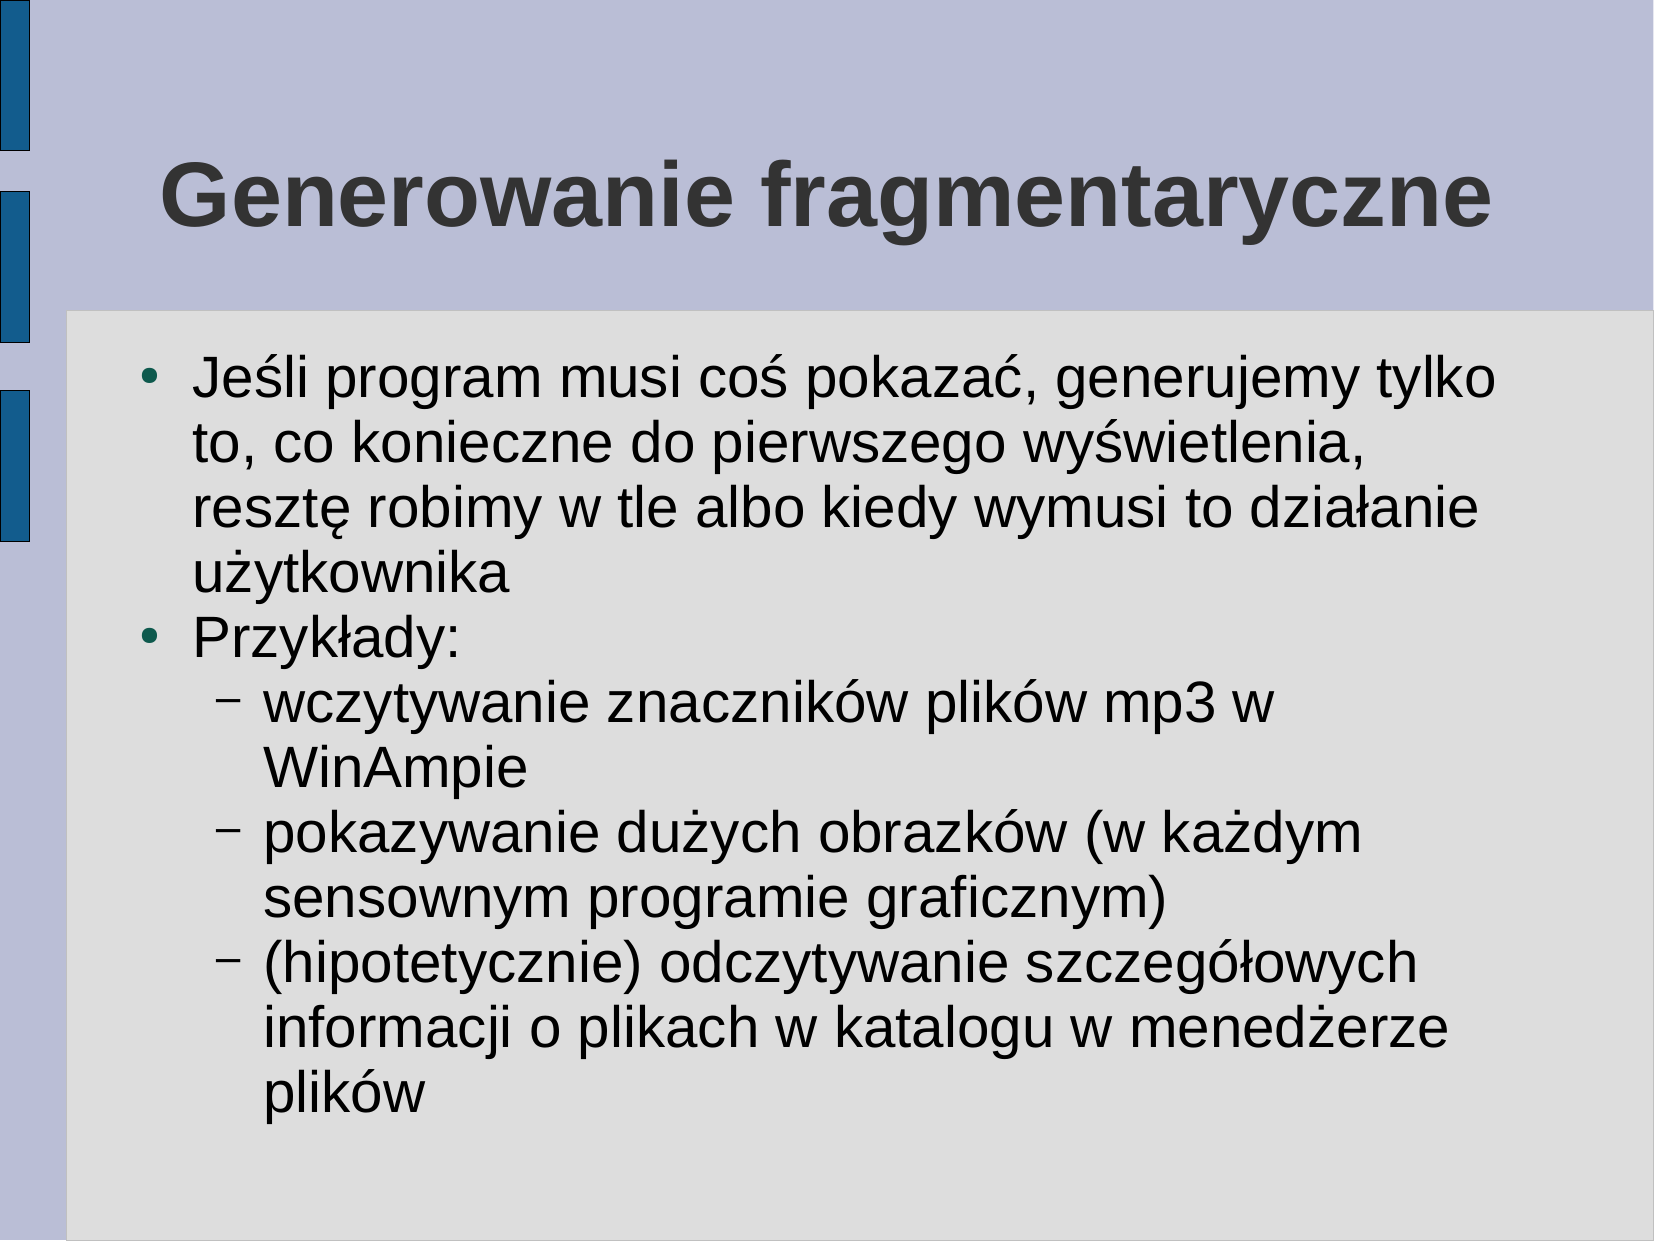

# Generowanie fragmentaryczne
Jeśli program musi coś pokazać, generujemy tylko to, co konieczne do pierwszego wyświetlenia, resztę robimy w tle albo kiedy wymusi to działanie użytkownika
Przykłady:
wczytywanie znaczników plików mp3 w WinAmpie
pokazywanie dużych obrazków (w każdym sensownym programie graficznym)
(hipotetycznie) odczytywanie szczegółowych informacji o plikach w katalogu w menedżerze plików